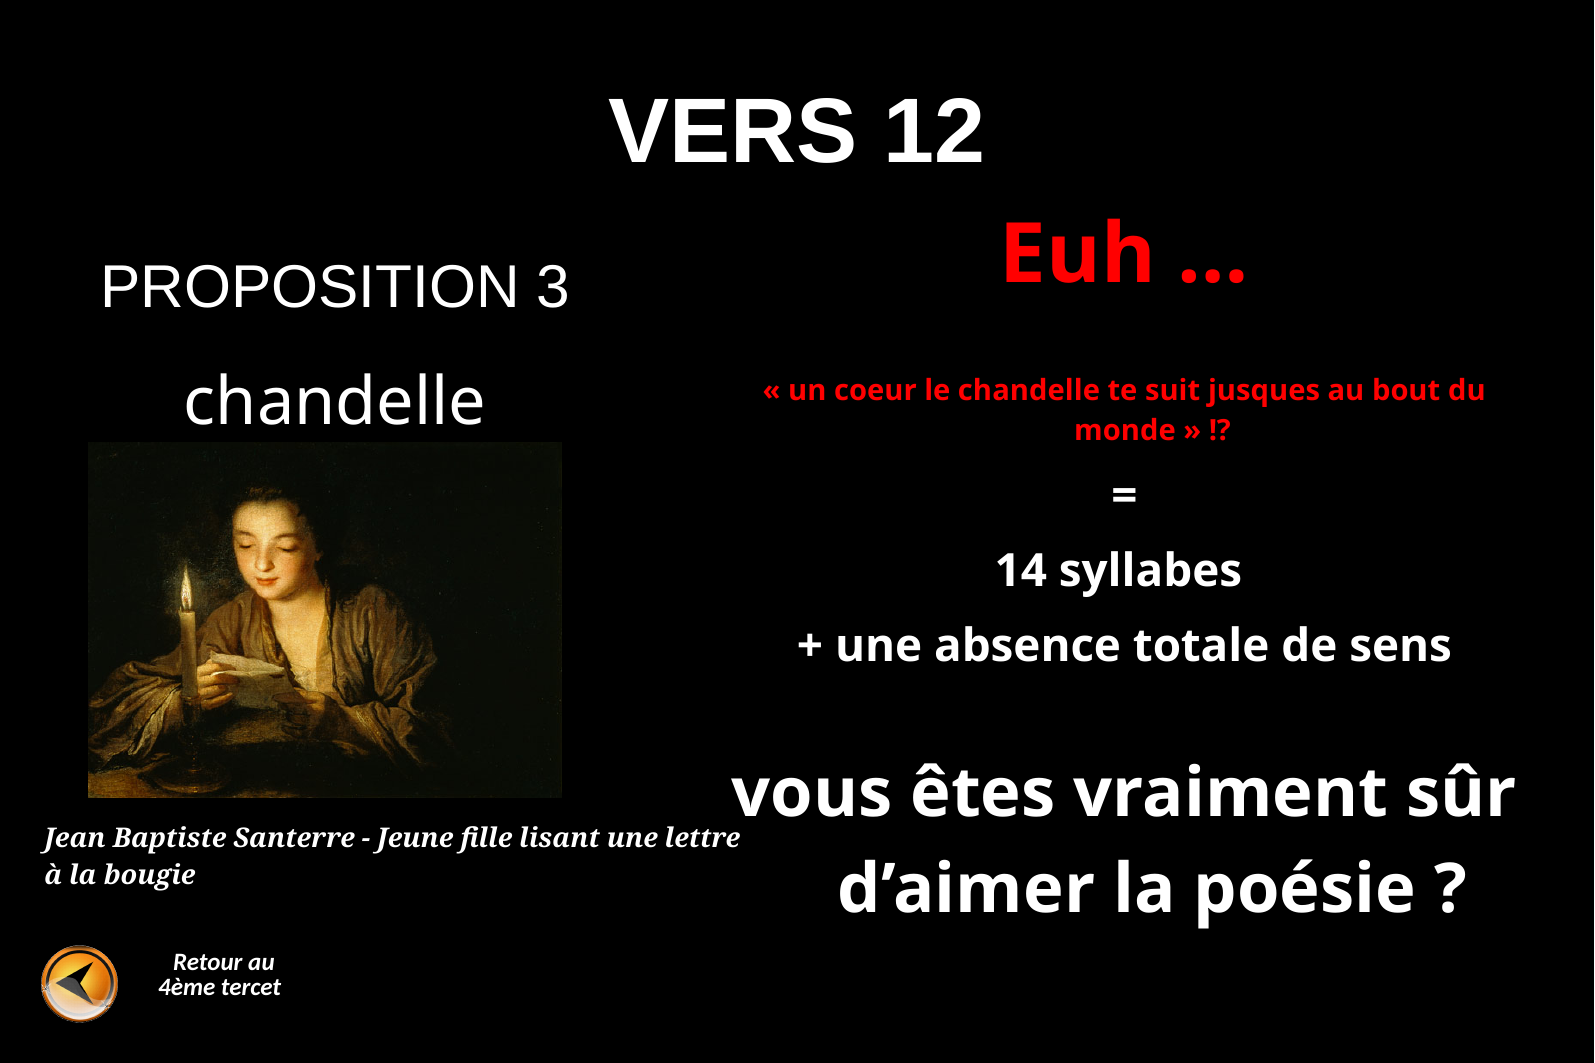

# VERS 12
PROPOSITION 3
chandelle
Euh …
« un coeur le chandelle te suit jusques au bout du monde » !?
=
14 syllabes
+ une absence totale de sens
vous êtes vraiment sûr d’aimer la poésie ?
Jean Baptiste Santerre - Jeune fille lisant une lettre à la bougie
Retour au 4ème tercet